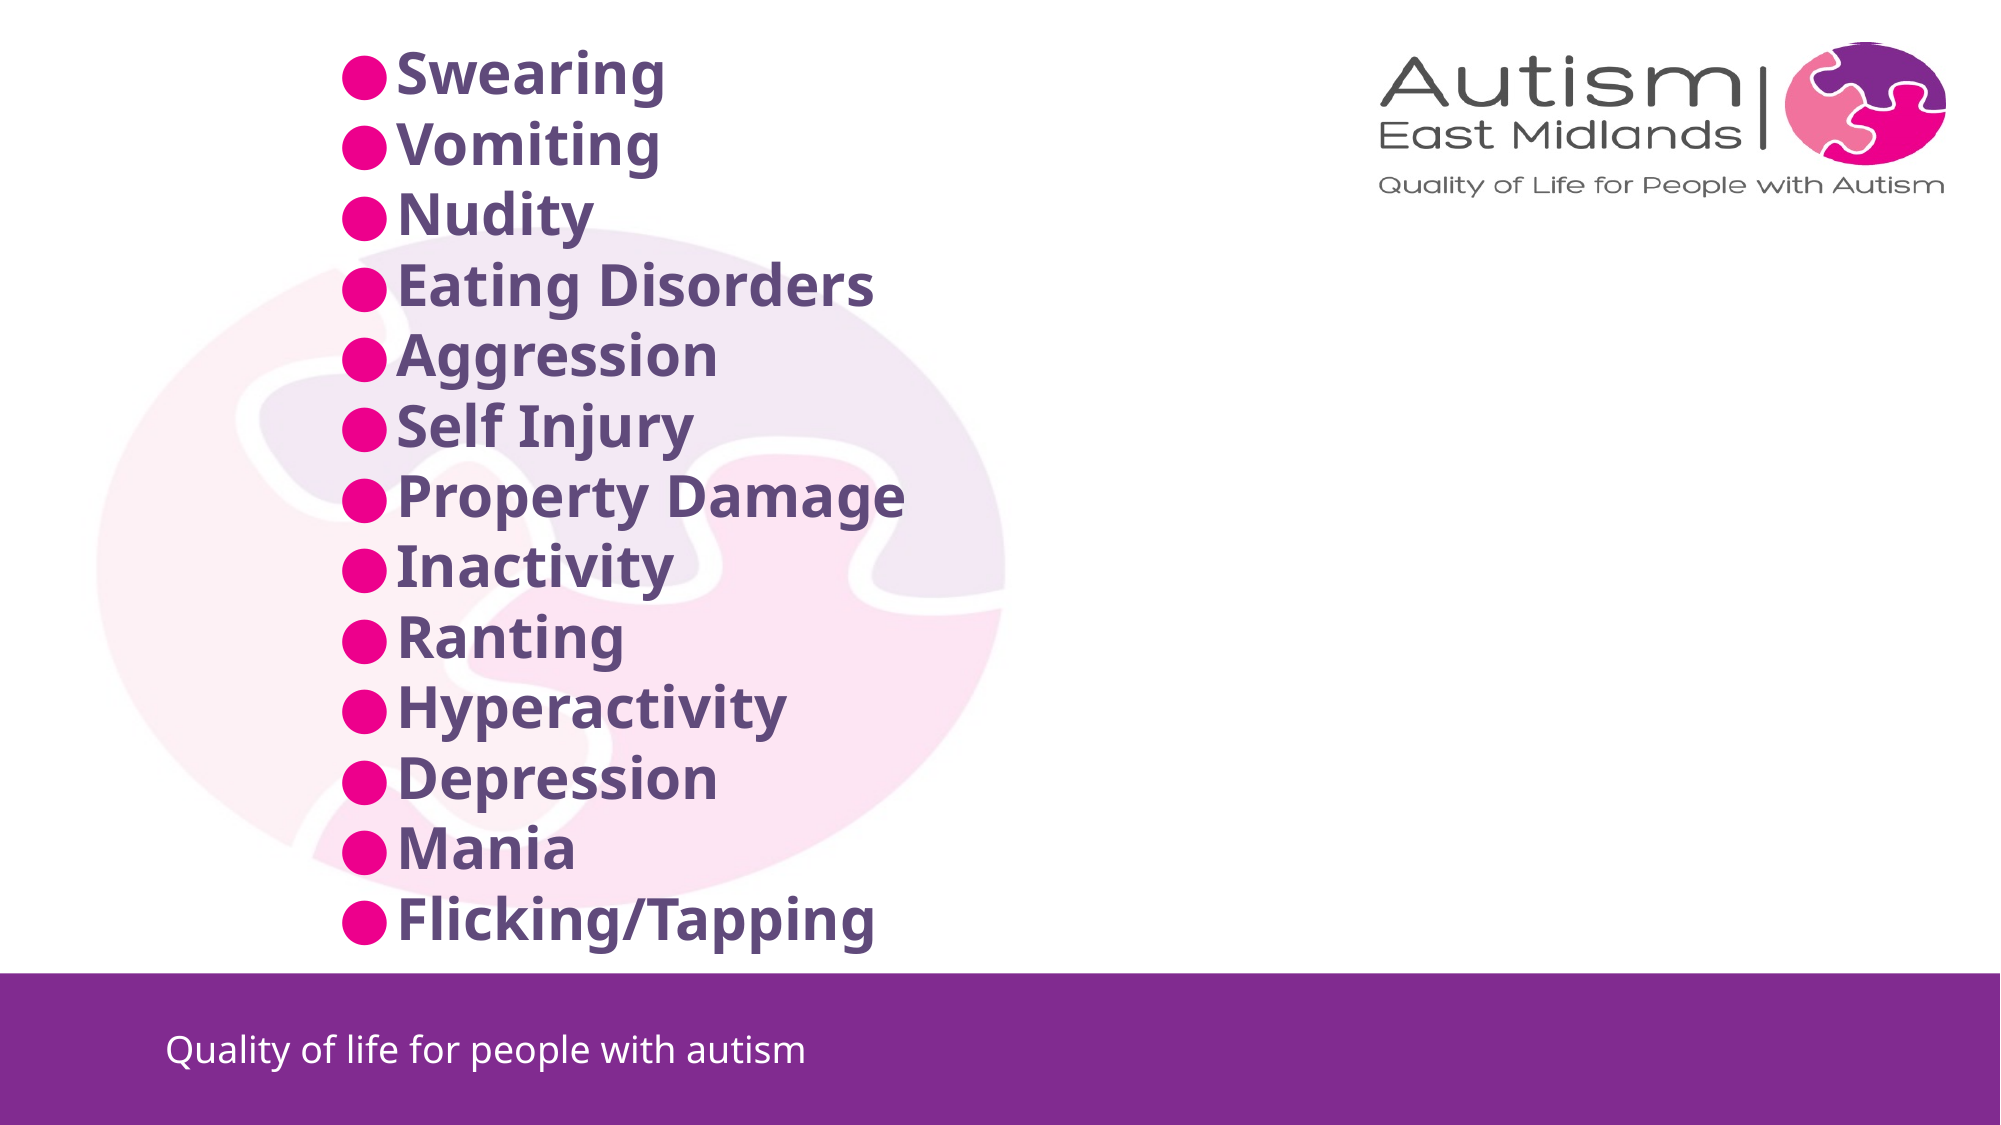

# Swearing
Vomiting
Nudity
Eating Disorders
Aggression
Self Injury
Property Damage
Inactivity
Ranting
Hyperactivity
Depression
Mania
Flicking/Tapping